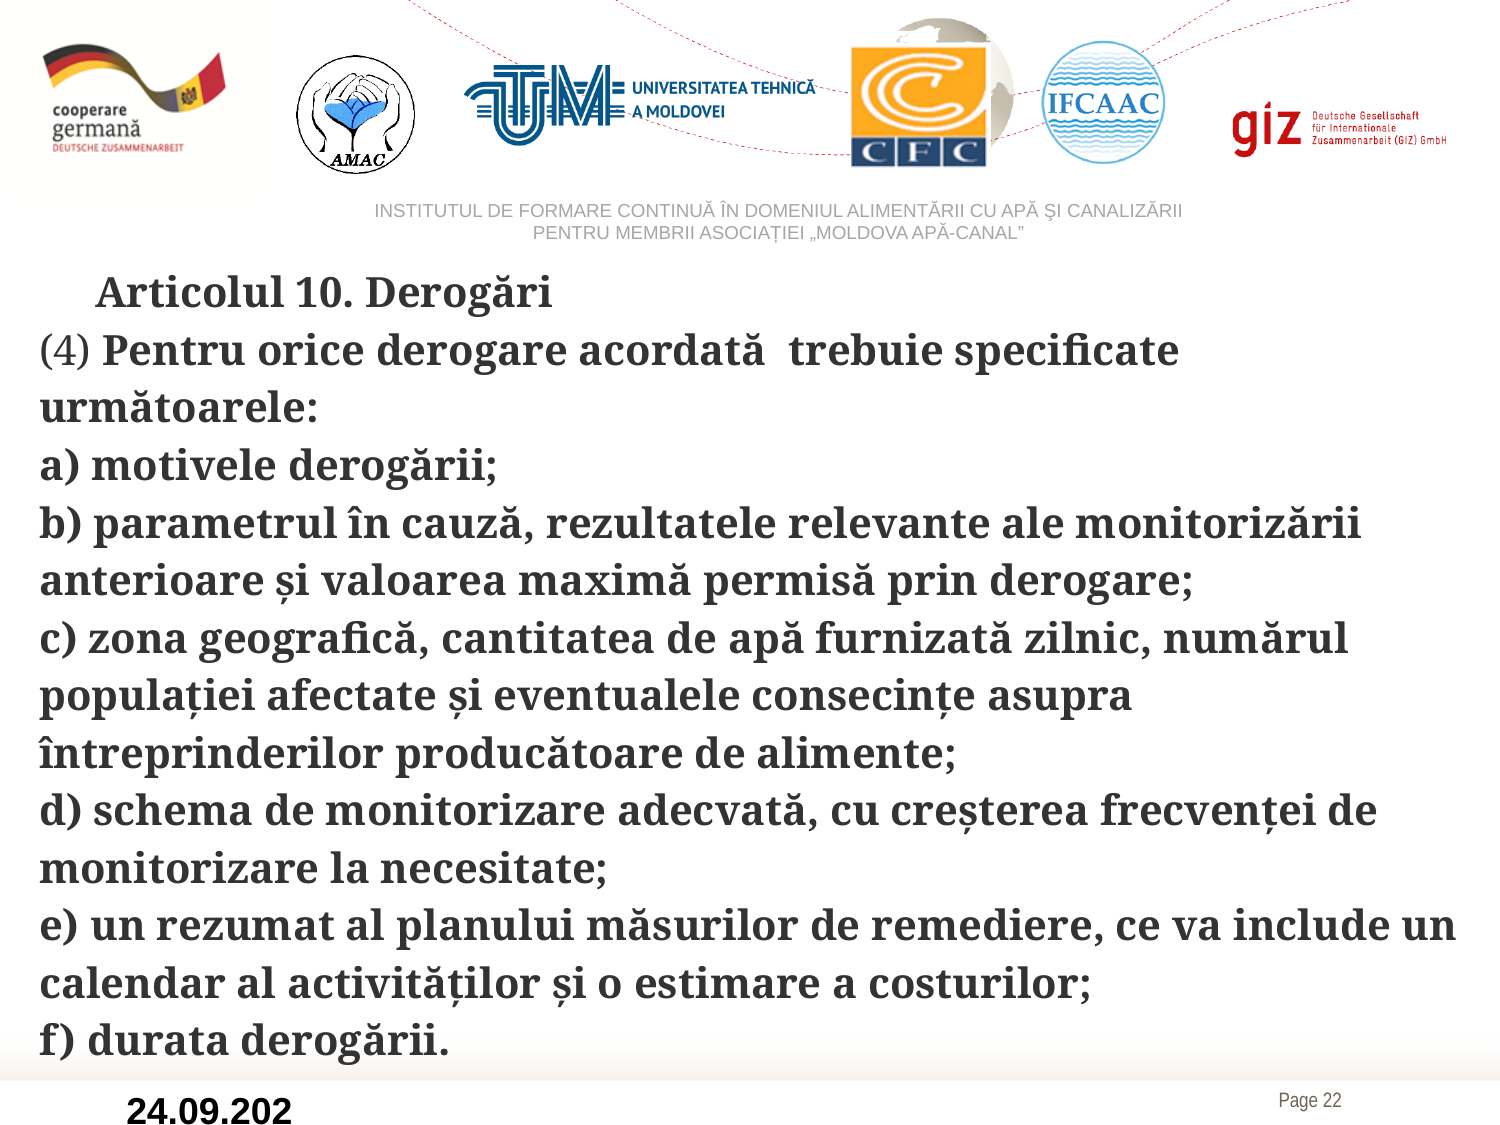

INSTITUTUL DE FORMARE CONTINUĂ ÎN DOMENIUL ALIMENTĂRII CU APĂ ŞI CANALIZĂRII
PENTRU MEMBRII ASOCIAȚIEI „MOLDOVA APĂ-CANAL”
# Articolul 10. Derogări (4) Pentru orice derogare acordată trebuie specificate următoarele: a) motivele derogării; b) parametrul în cauză, rezultatele relevante ale monitorizării anterioare și valoarea maximă permisă prin derogare; c) zona geografică, cantitatea de apă furnizată zilnic, numărul populației afectate și eventualele consecințe asupra întreprinderilor producătoare de alimente; d) schema de monitorizare adecvată, cu creșterea frecvenței de monitorizare la necesitate; e) un rezumat al planului măsurilor de remediere, ce va include un calendar al activităților și o estimare a costurilor; f) durata derogării.